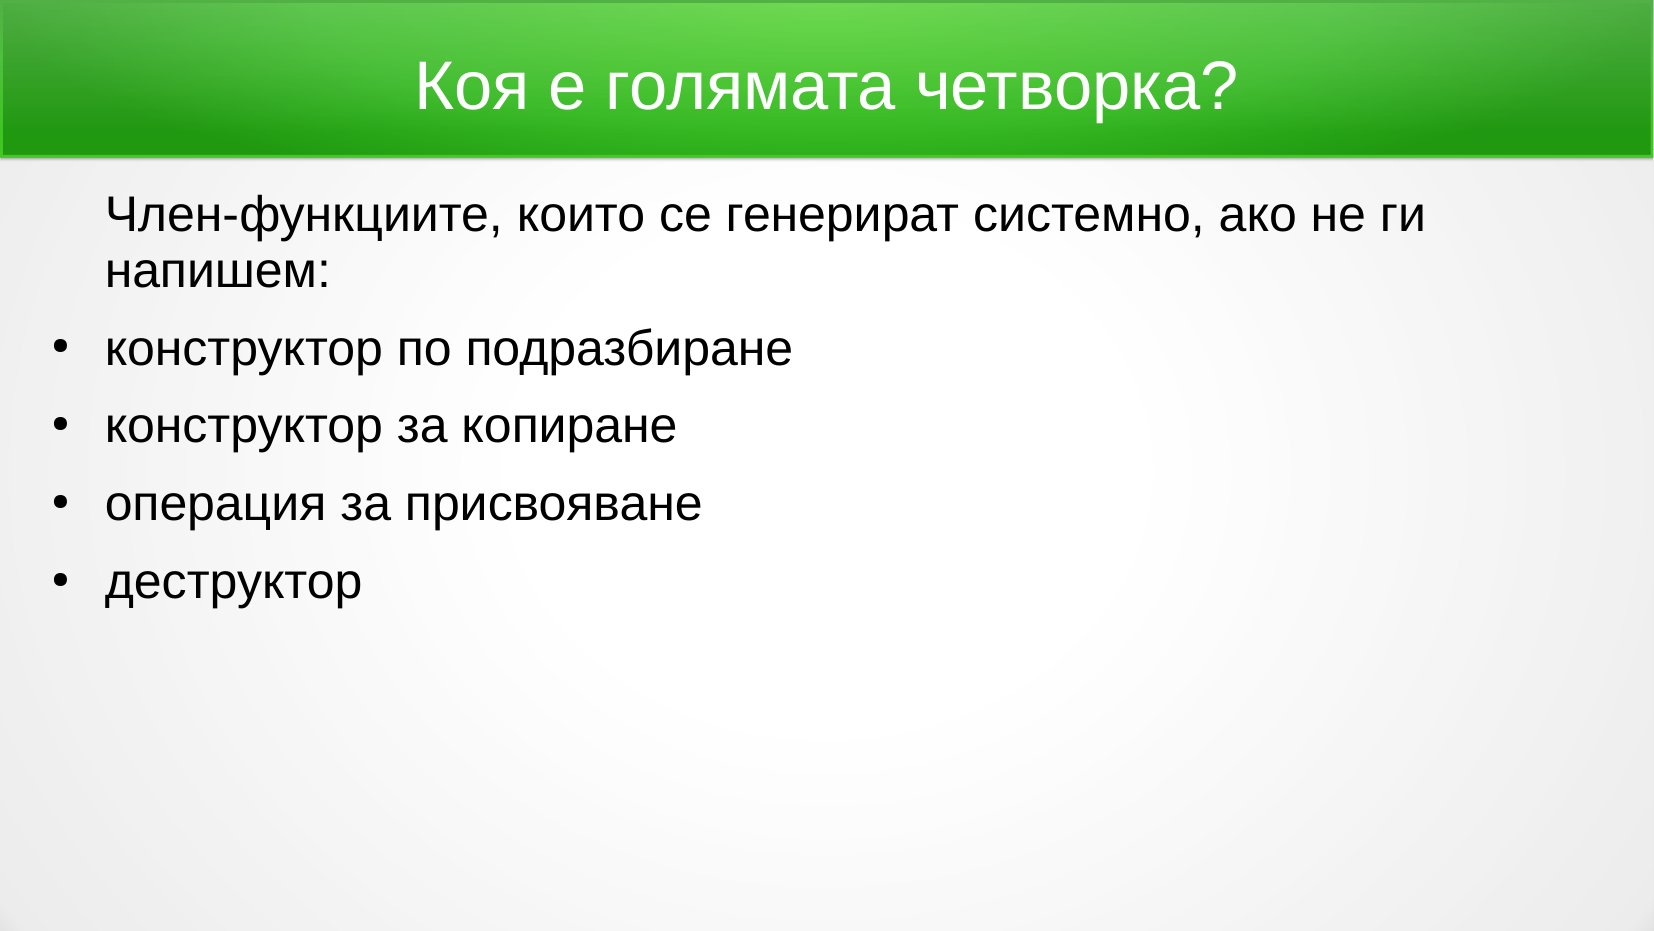

# Коя е голямата четворка?
Член-функциите, които се генерират системно, ако не ги напишем:
конструктор по подразбиране
конструктор за копиране
операция за присвояване
деструктор